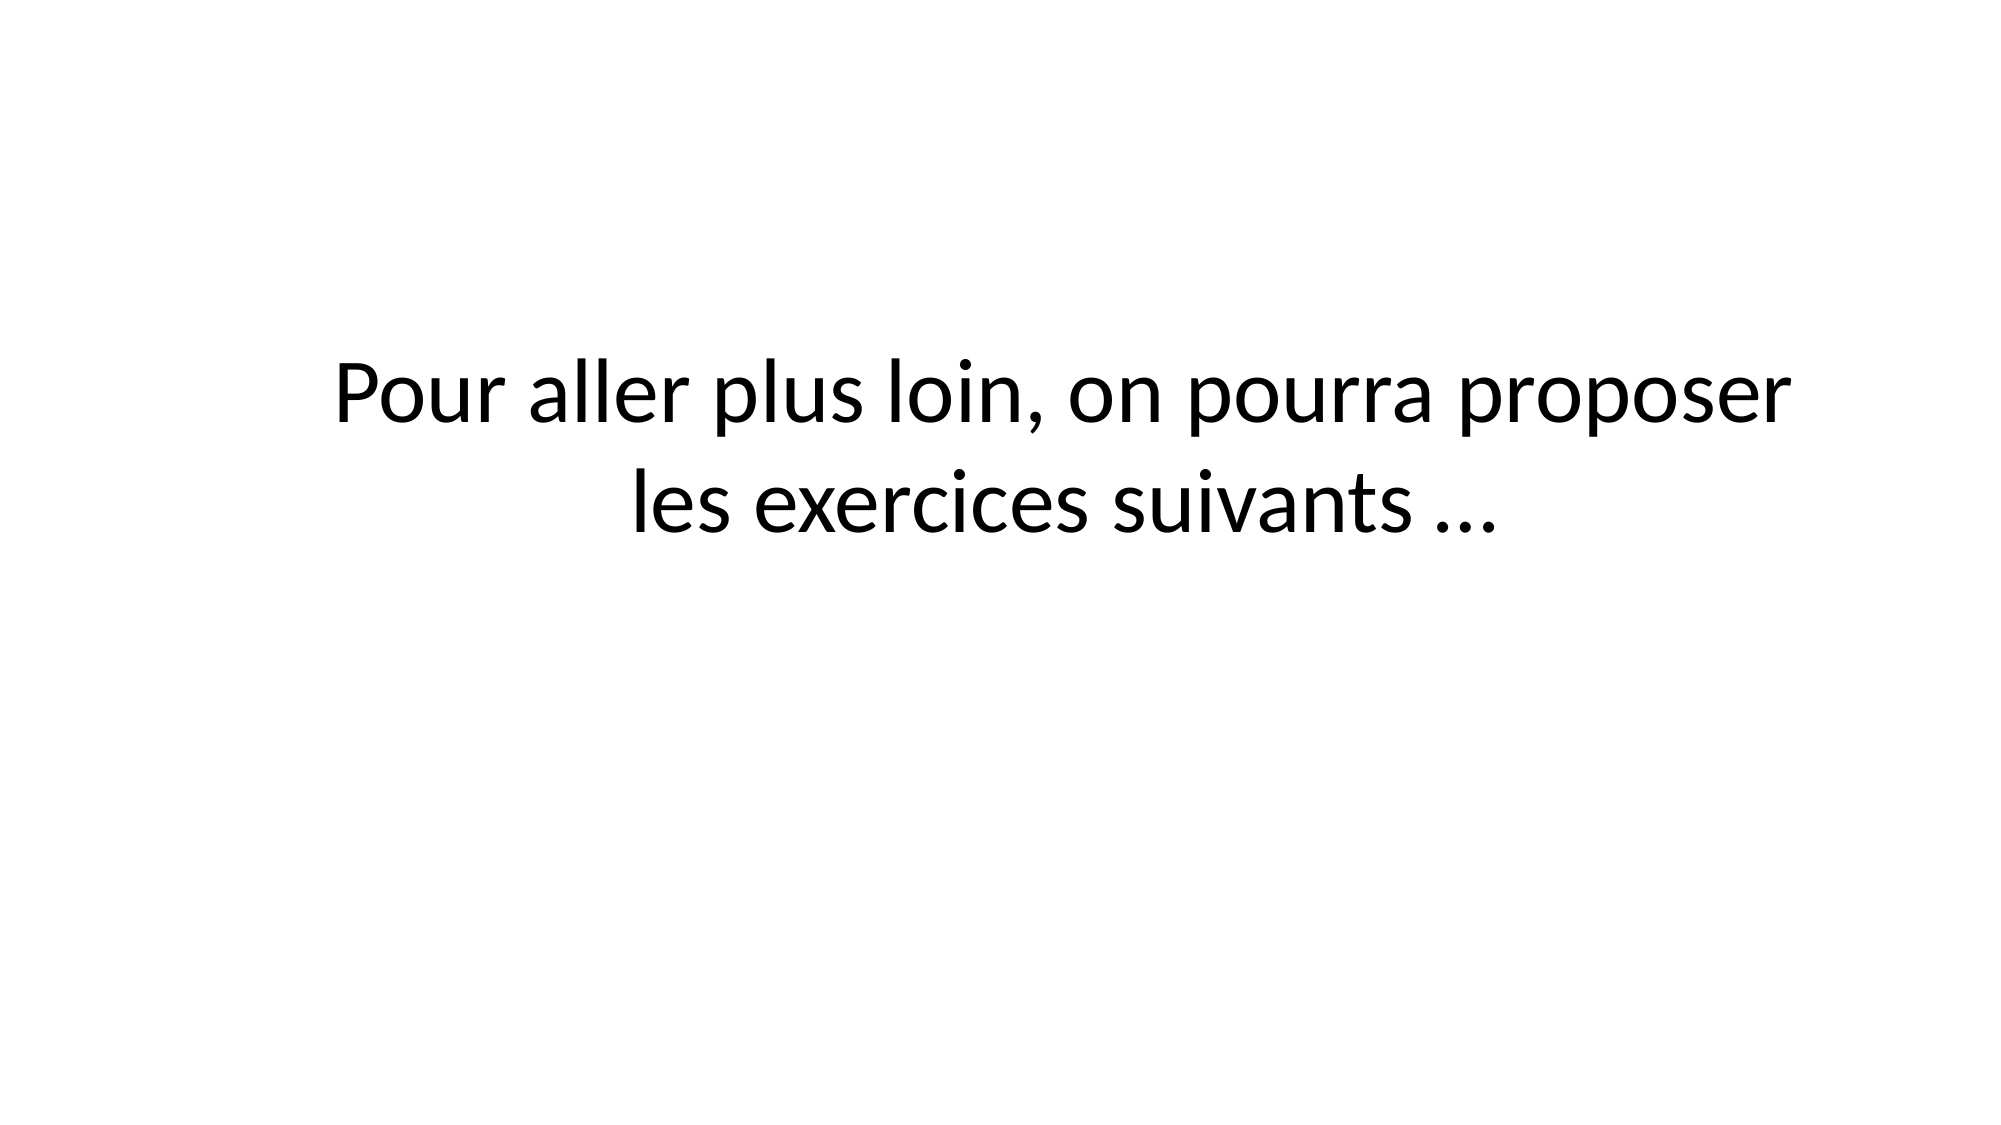

Pour aller plus loin, on pourra proposer les exercices suivants …